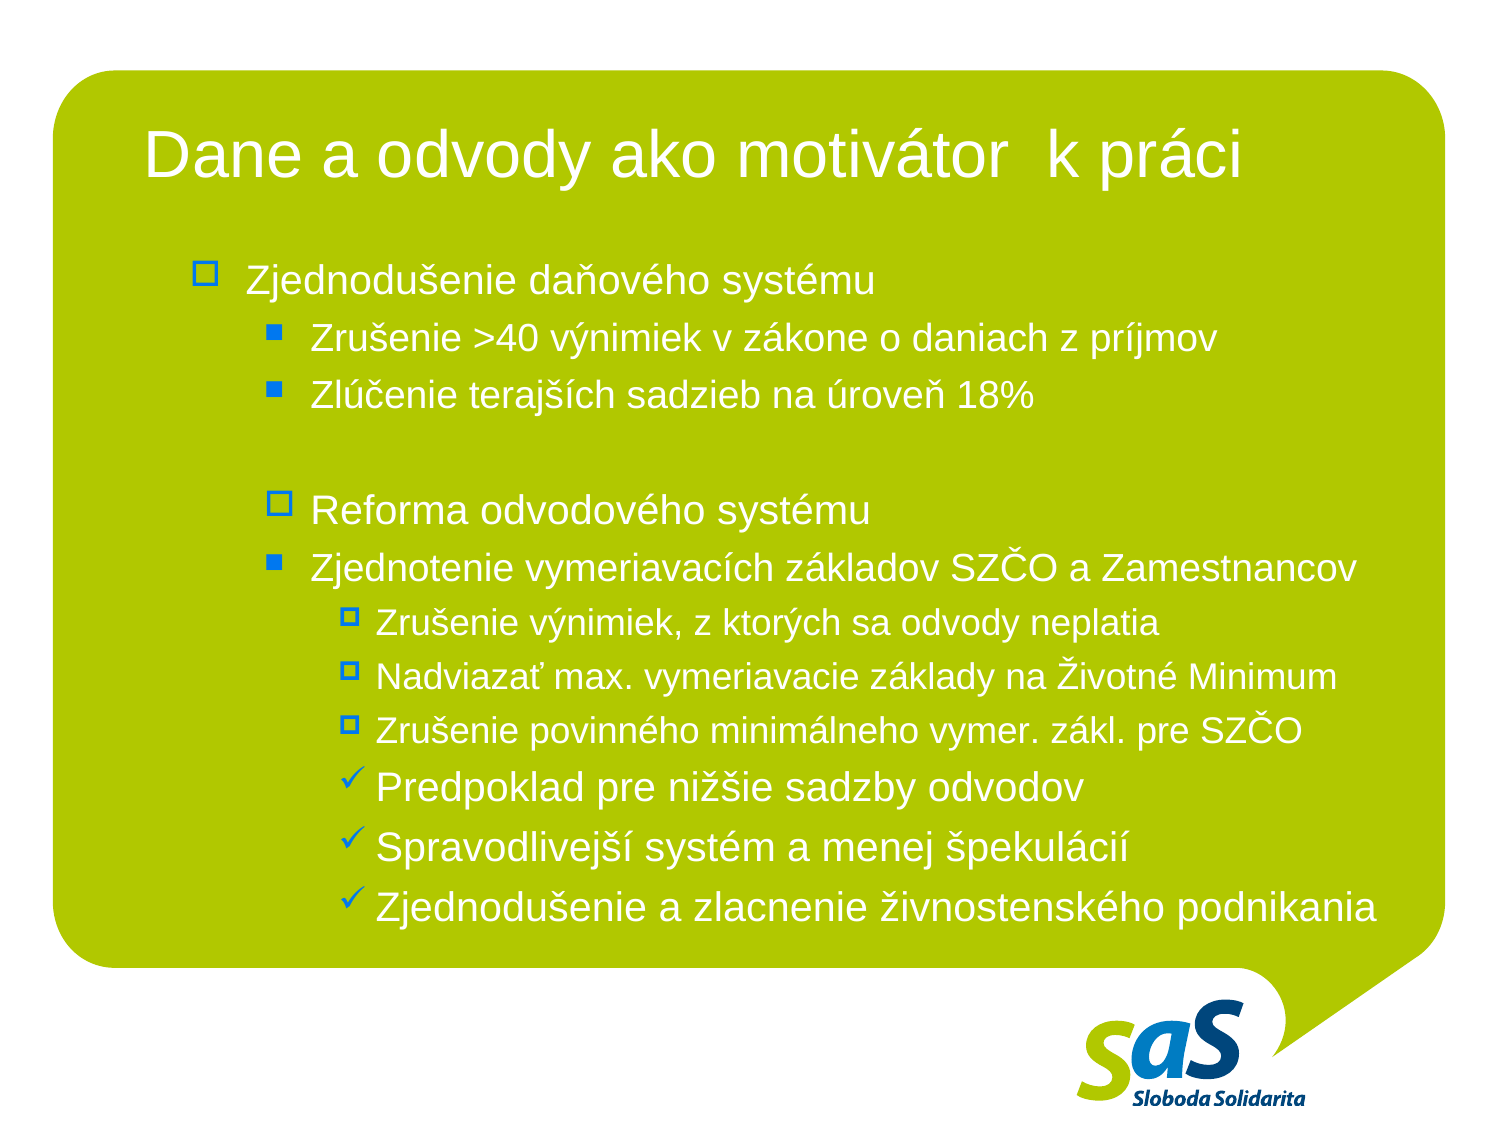

# Dane a odvody ako motivátor k práci
Zjednodušenie daňového systému
Zrušenie >40 výnimiek v zákone o daniach z príjmov
Zlúčenie terajších sadzieb na úroveň 18%
Reforma odvodového systému
Zjednotenie vymeriavacích základov SZČO a Zamestnancov
Zrušenie výnimiek, z ktorých sa odvody neplatia
Nadviazať max. vymeriavacie základy na Životné Minimum
Zrušenie povinného minimálneho vymer. zákl. pre SZČO
Predpoklad pre nižšie sadzby odvodov
Spravodlivejší systém a menej špekulácií
Zjednodušenie a zlacnenie živnostenského podnikania